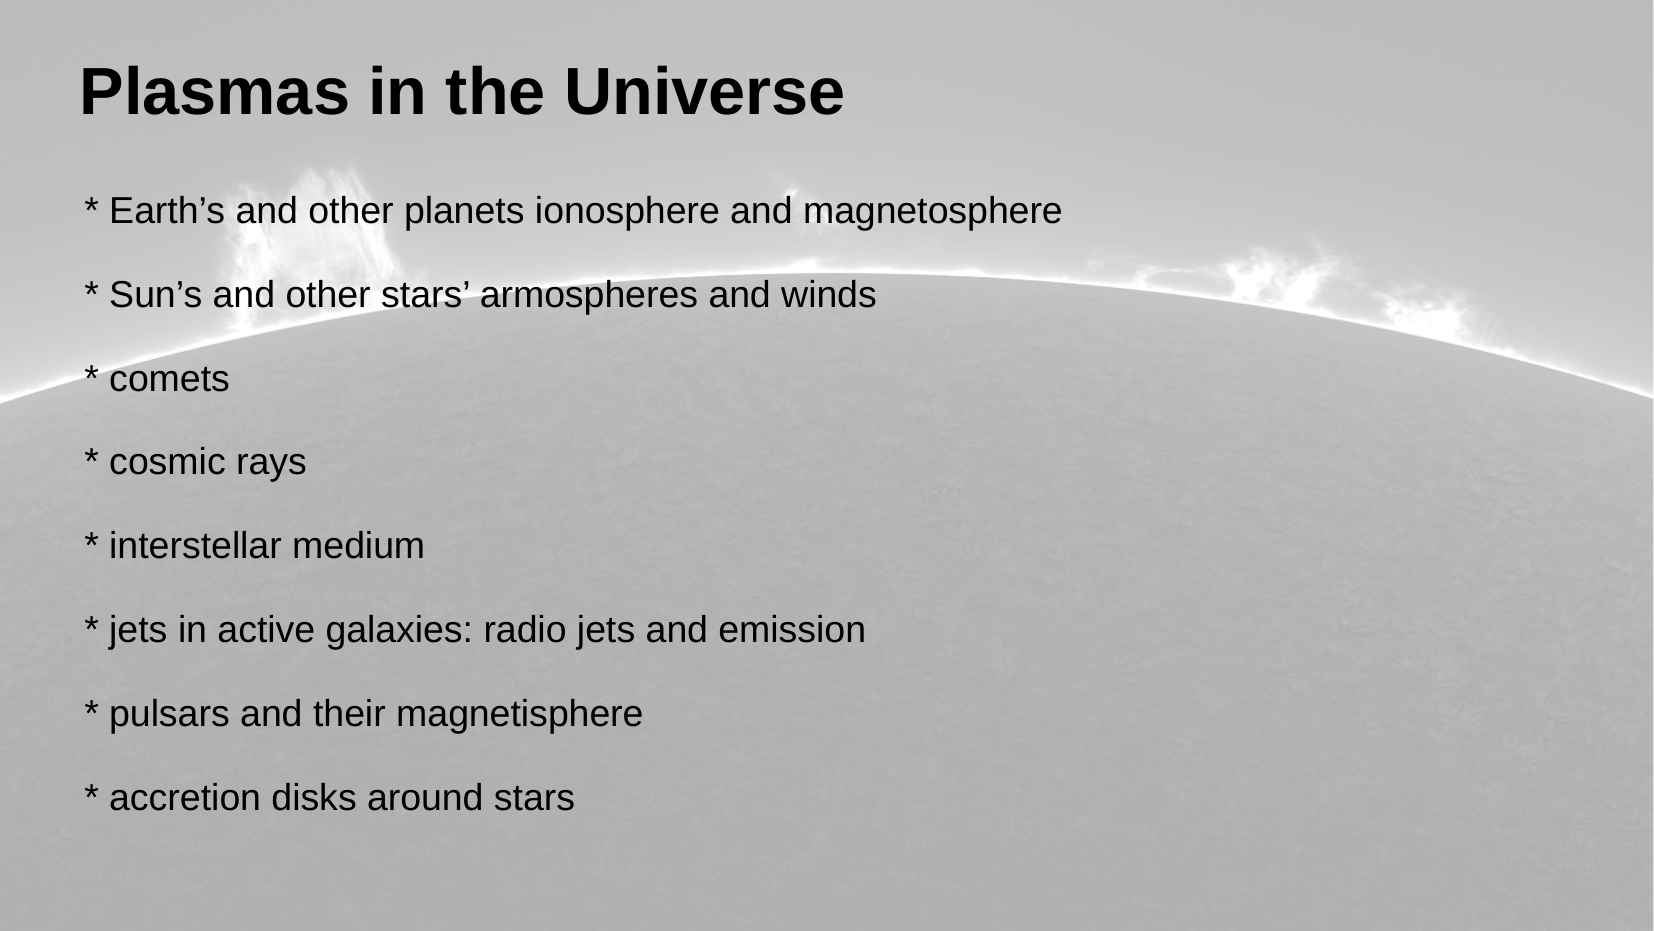

Plasmas in the Universe
* Earth’s and other planets ionosphere and magnetosphere
* Sun’s and other stars’ armospheres and winds
* comets
* cosmic rays
* interstellar medium
* jets in active galaxies: radio jets and emission
* pulsars and their magnetisphere
* accretion disks around stars